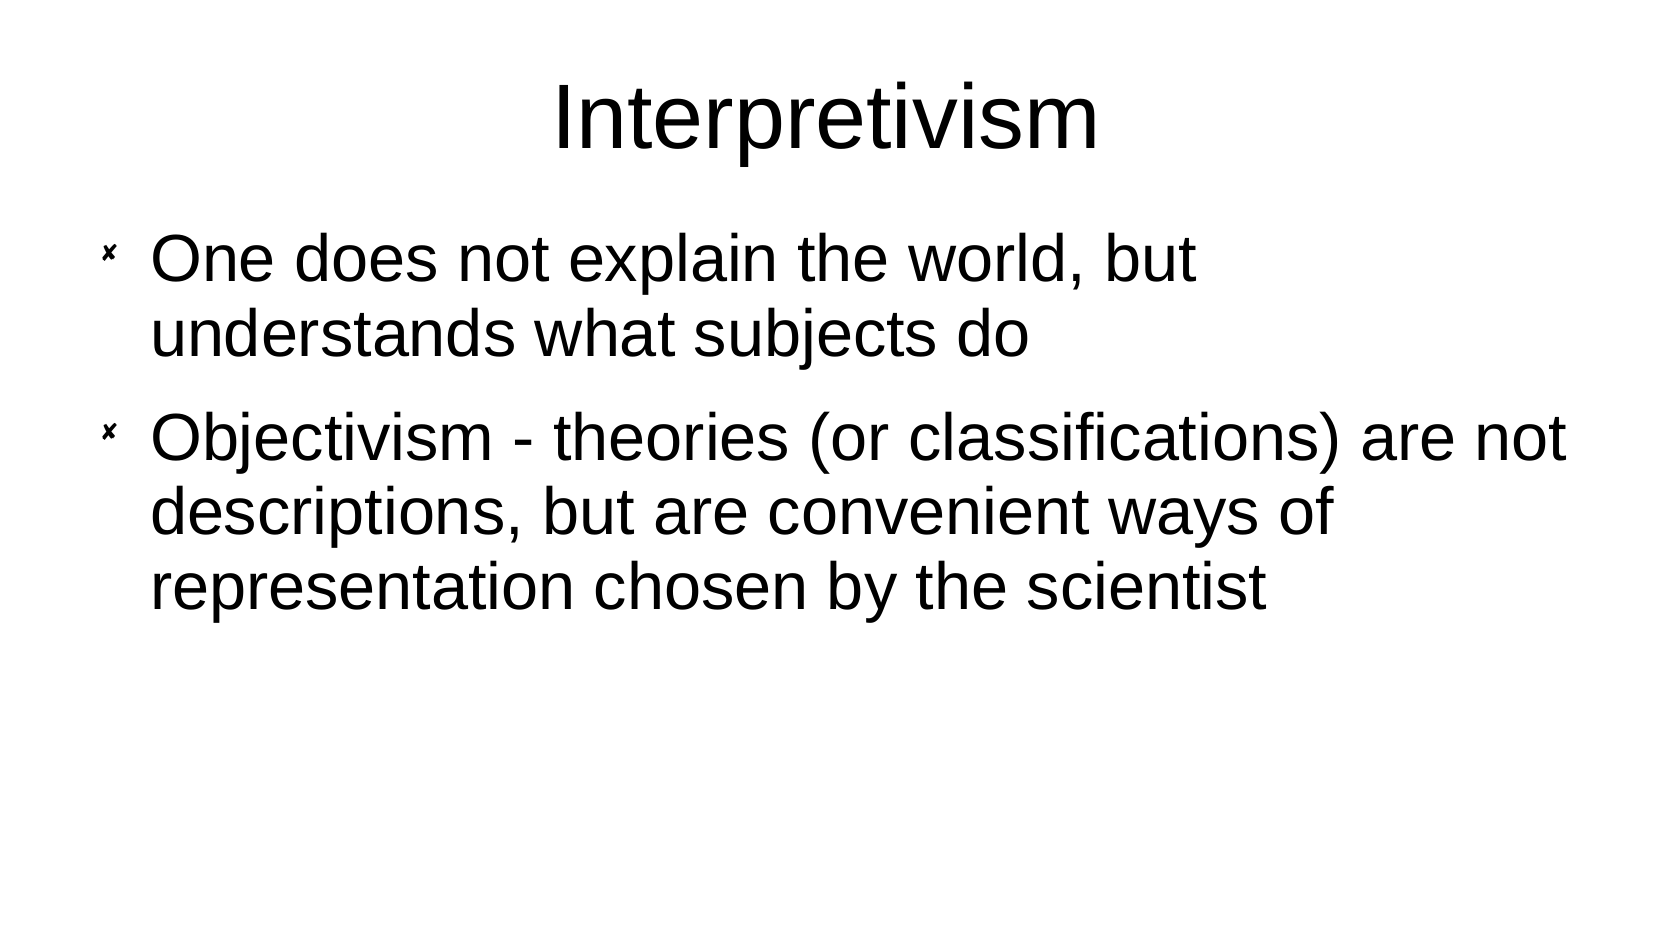

# Interpretivism
One does not explain the world, but understands what subjects do
Objectivism - theories (or classifications) are not descriptions, but are convenient ways of representation chosen by the scientist